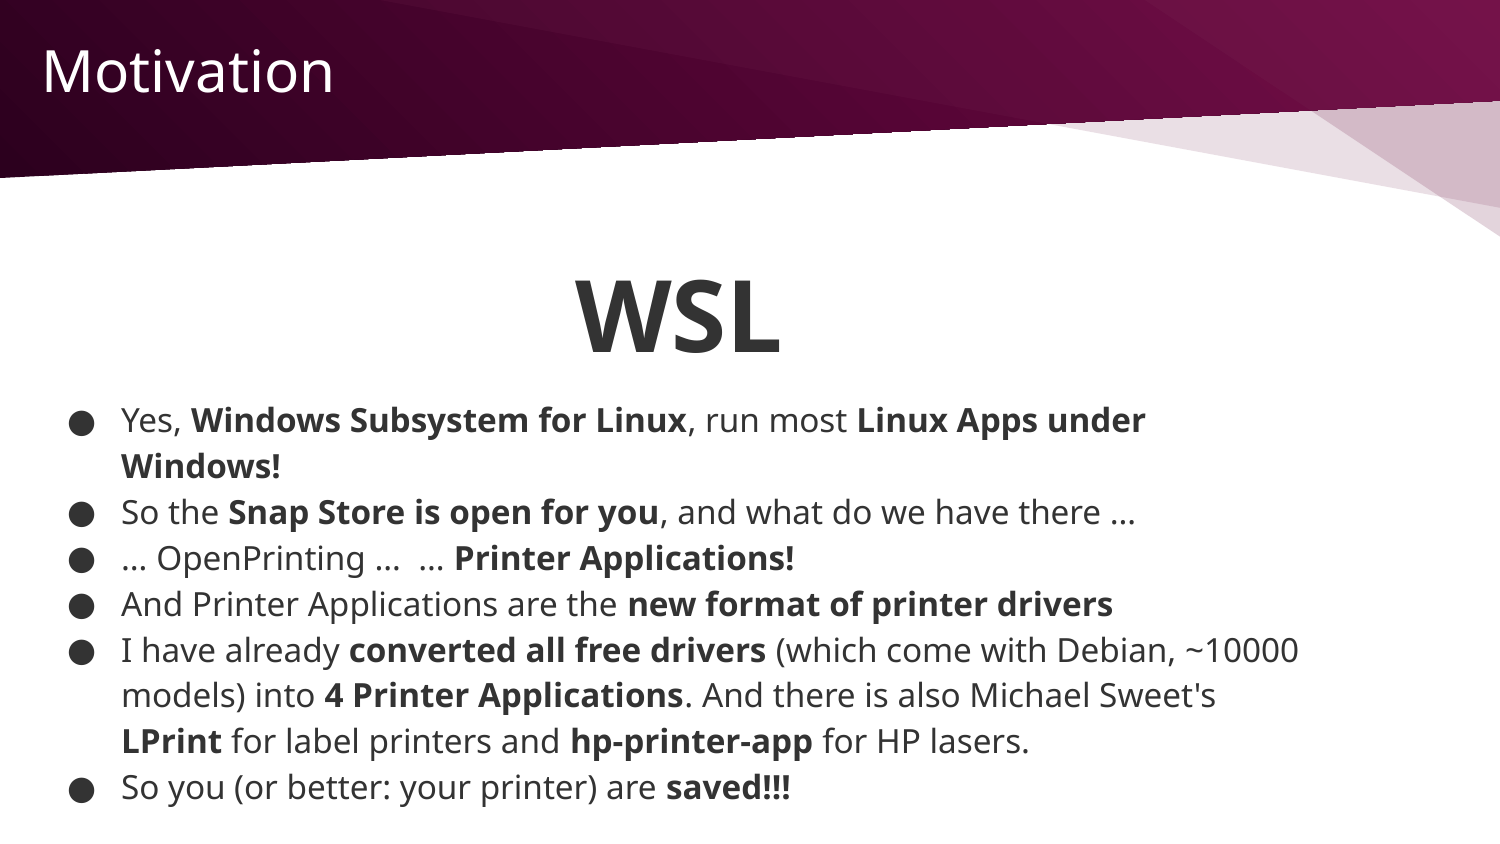

# Motivation
WSL
Yes, Windows Subsystem for Linux, run most Linux Apps under Windows!
So the Snap Store is open for you, and what do we have there …
… OpenPrinting … … Printer Applications!
And Printer Applications are the new format of printer drivers
I have already converted all free drivers (which come with Debian, ~10000 models) into 4 Printer Applications. And there is also Michael Sweet's LPrint for label printers and hp-printer-app for HP lasers.
So you (or better: your printer) are saved!!!